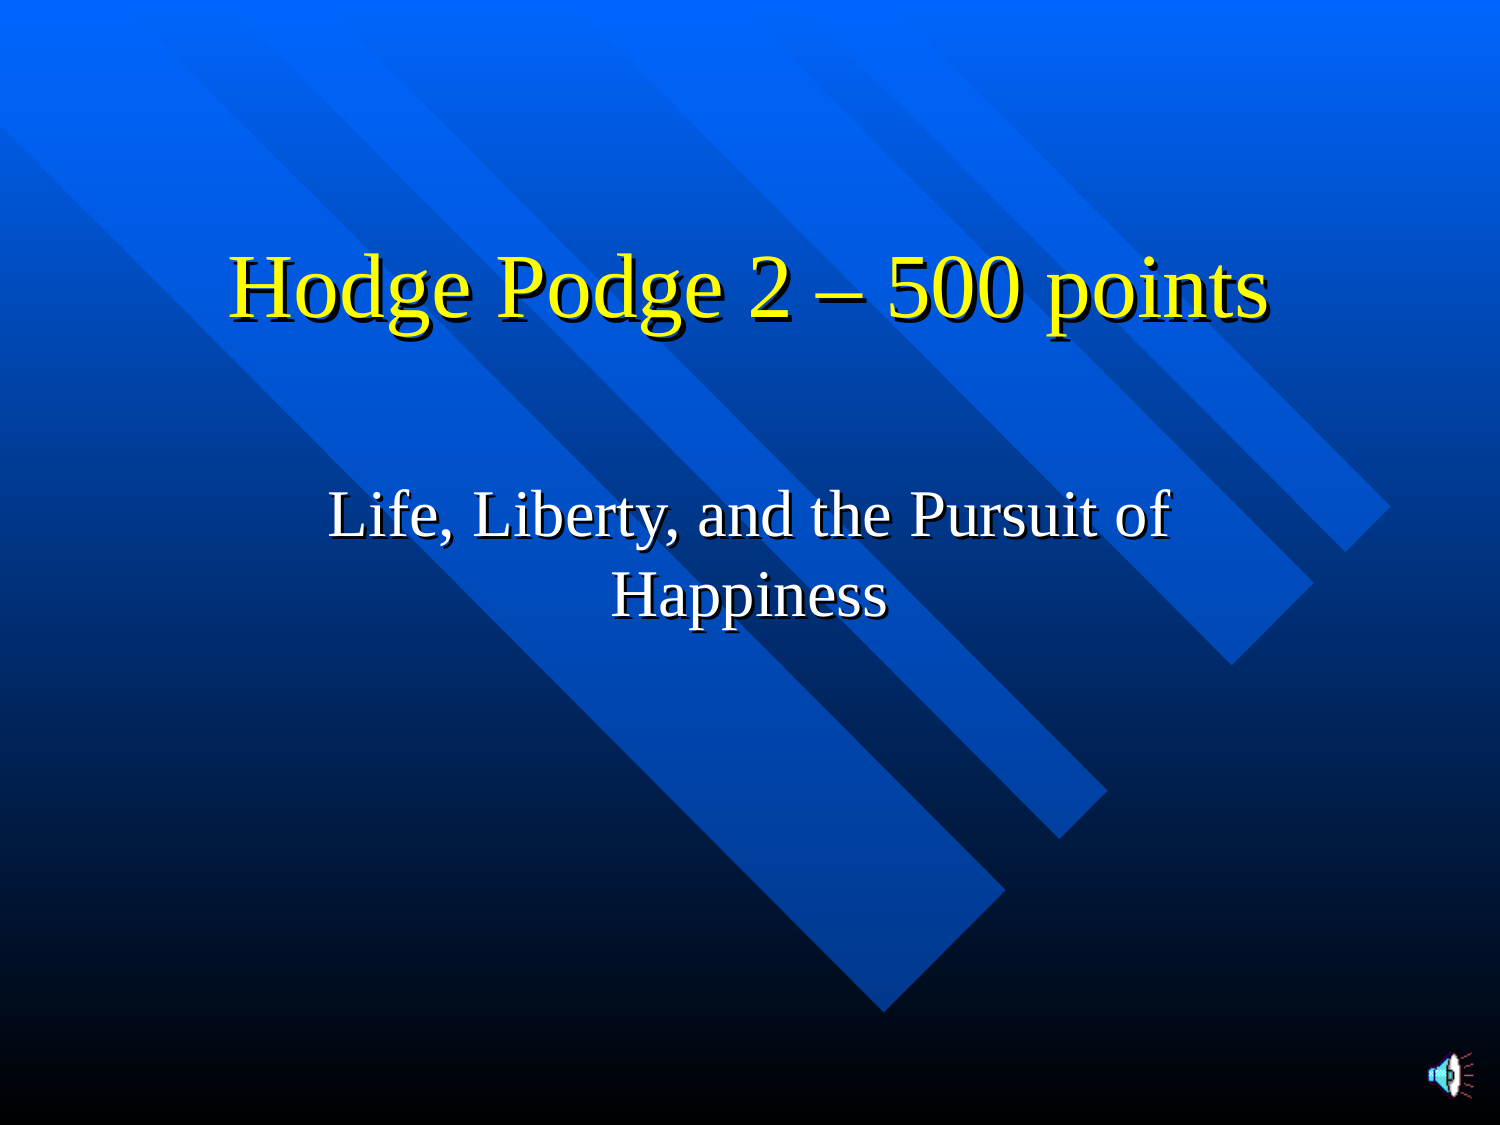

# Hodge Podge 2 – 500 points
Life, Liberty, and the Pursuit of Happiness